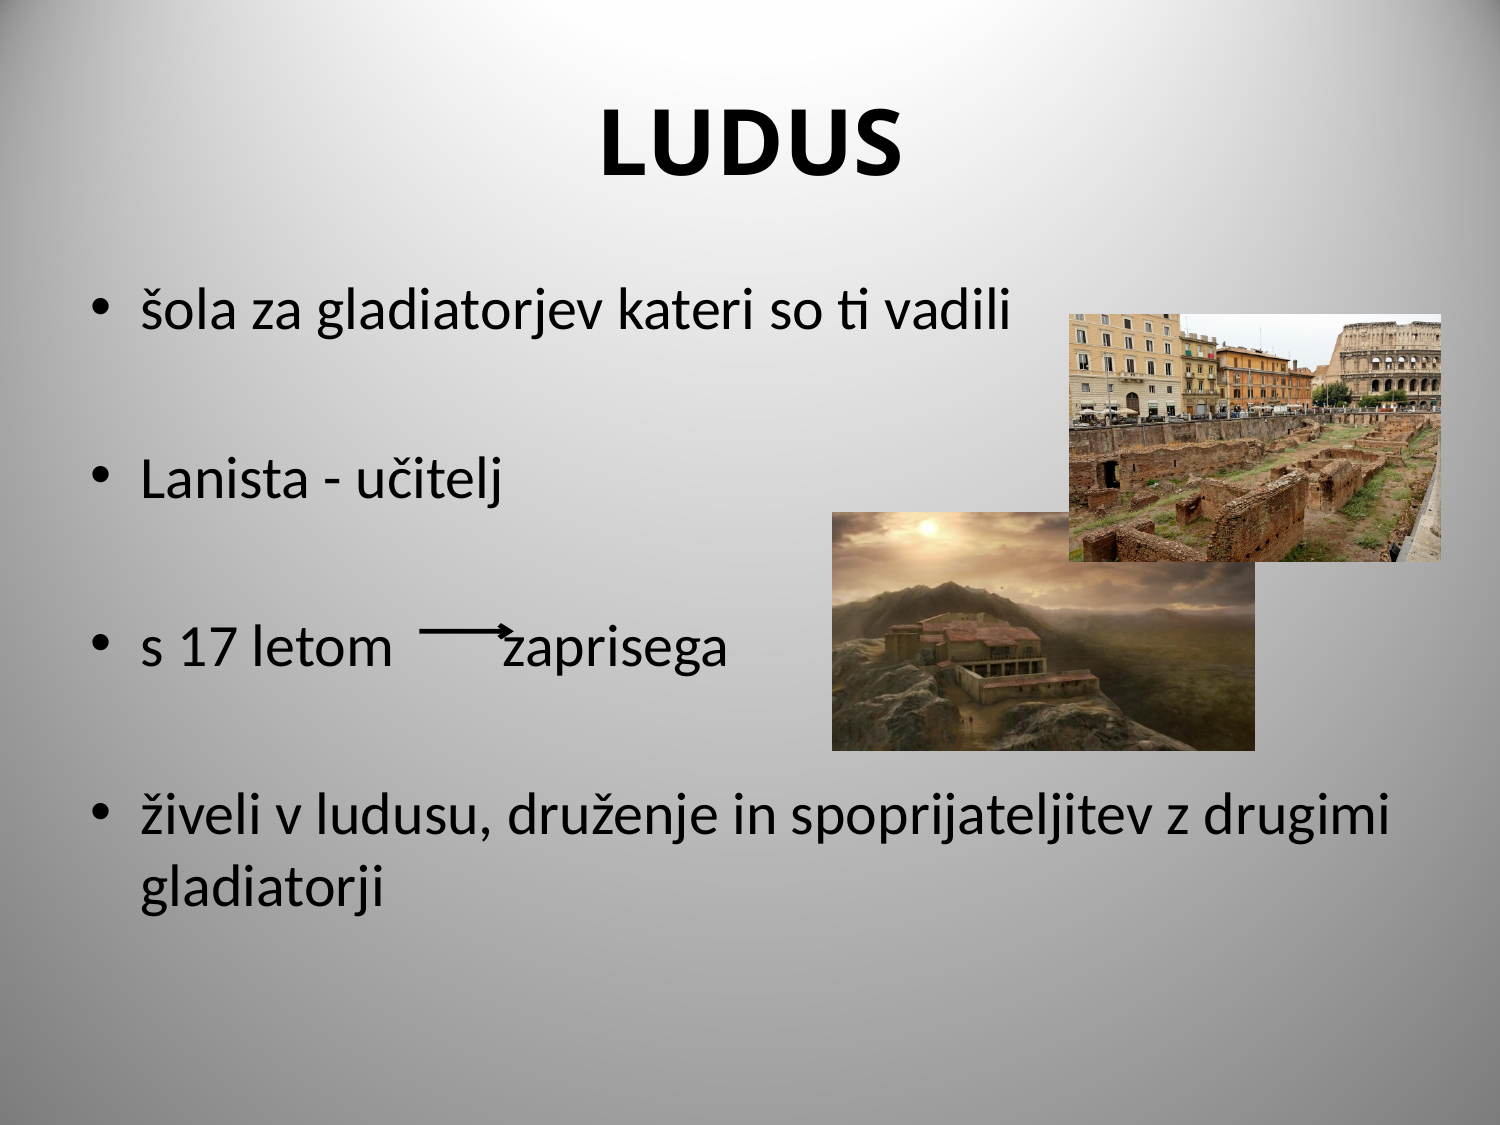

# LUDUS
šola za gladiatorjev kateri so ti vadili
Lanista - učitelj
s 17 letom zaprisega
živeli v ludusu, druženje in spoprijateljitev z drugimi gladiatorji